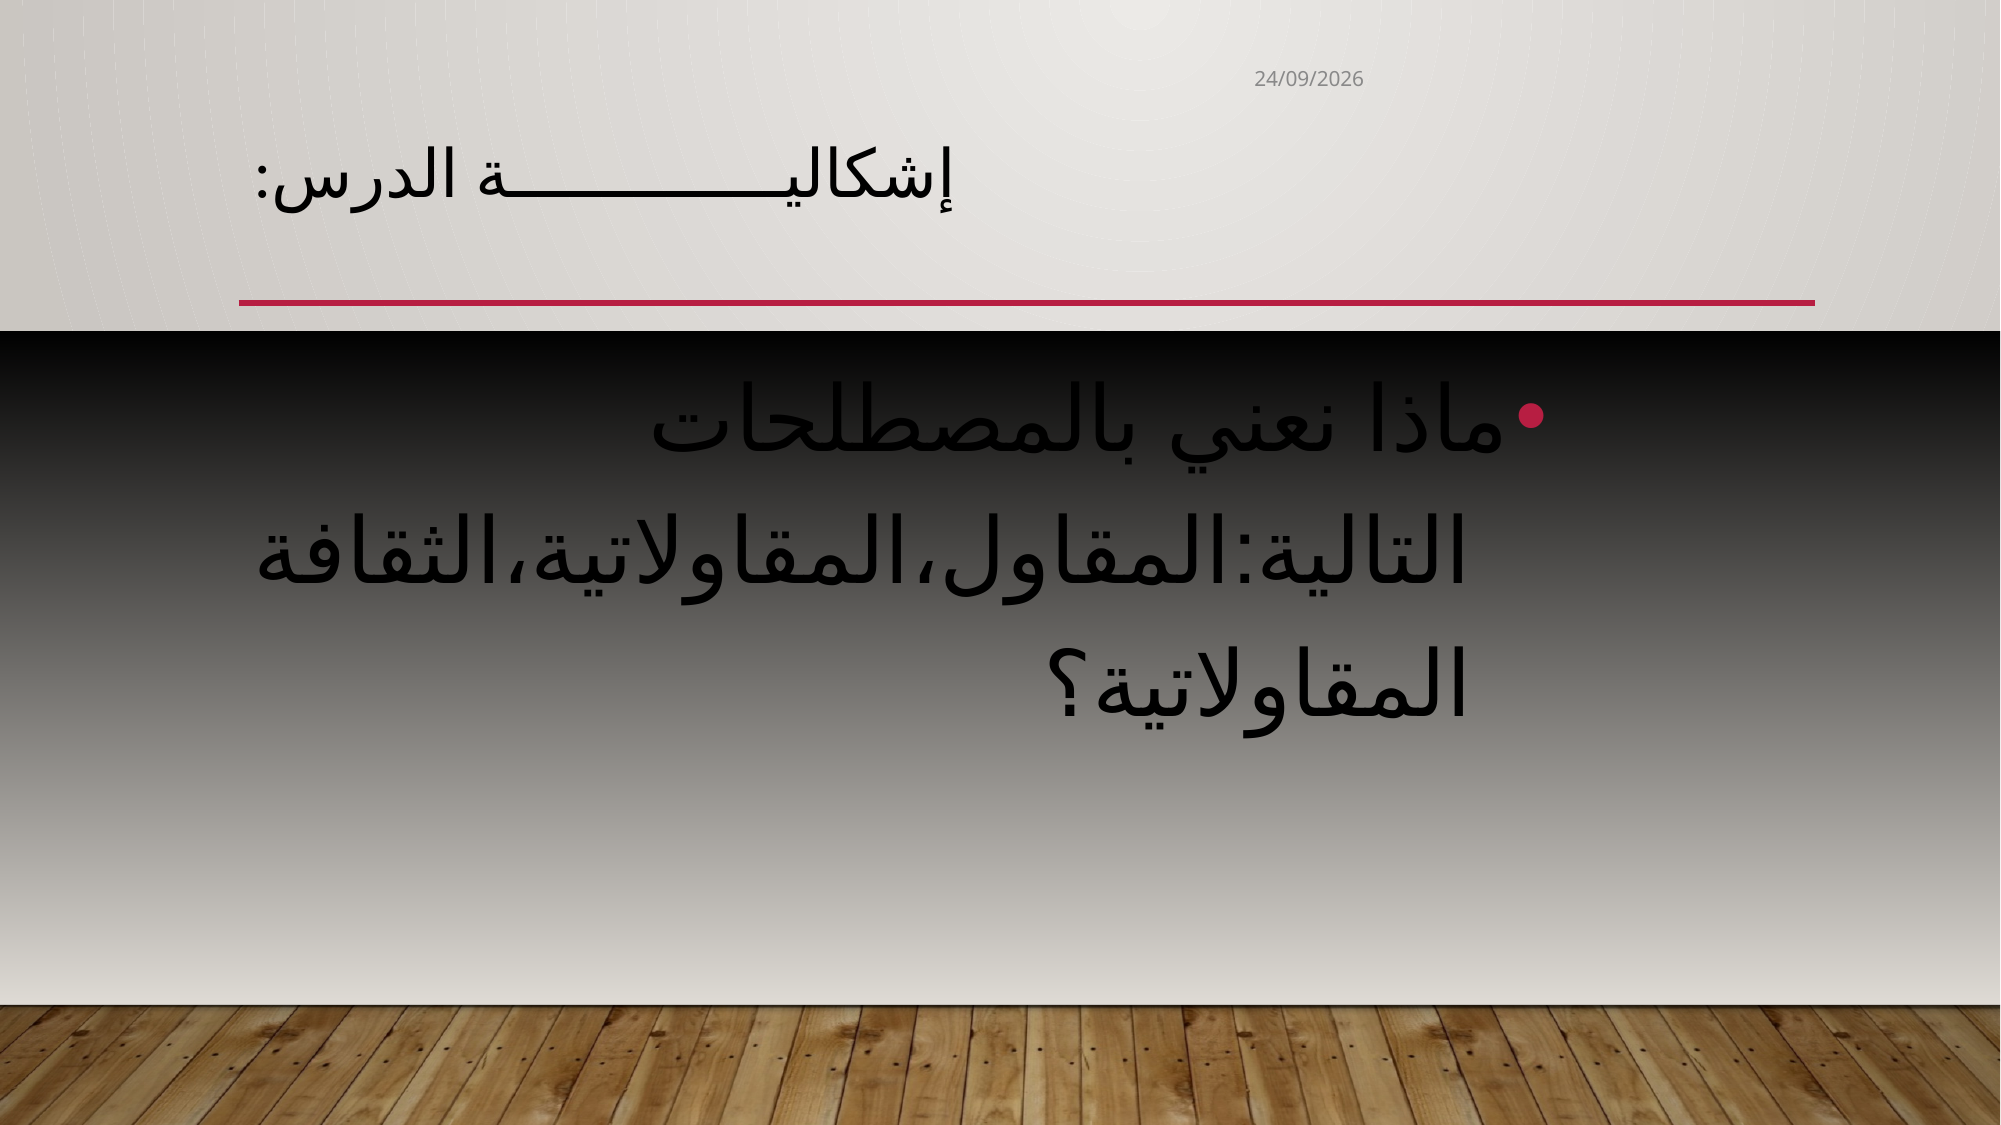

# إشكاليــــــــــــــة الدرس:
ماذا نعني بالمصطلحات التالية:المقاول،المقاولاتية،الثقافة المقاولاتية؟